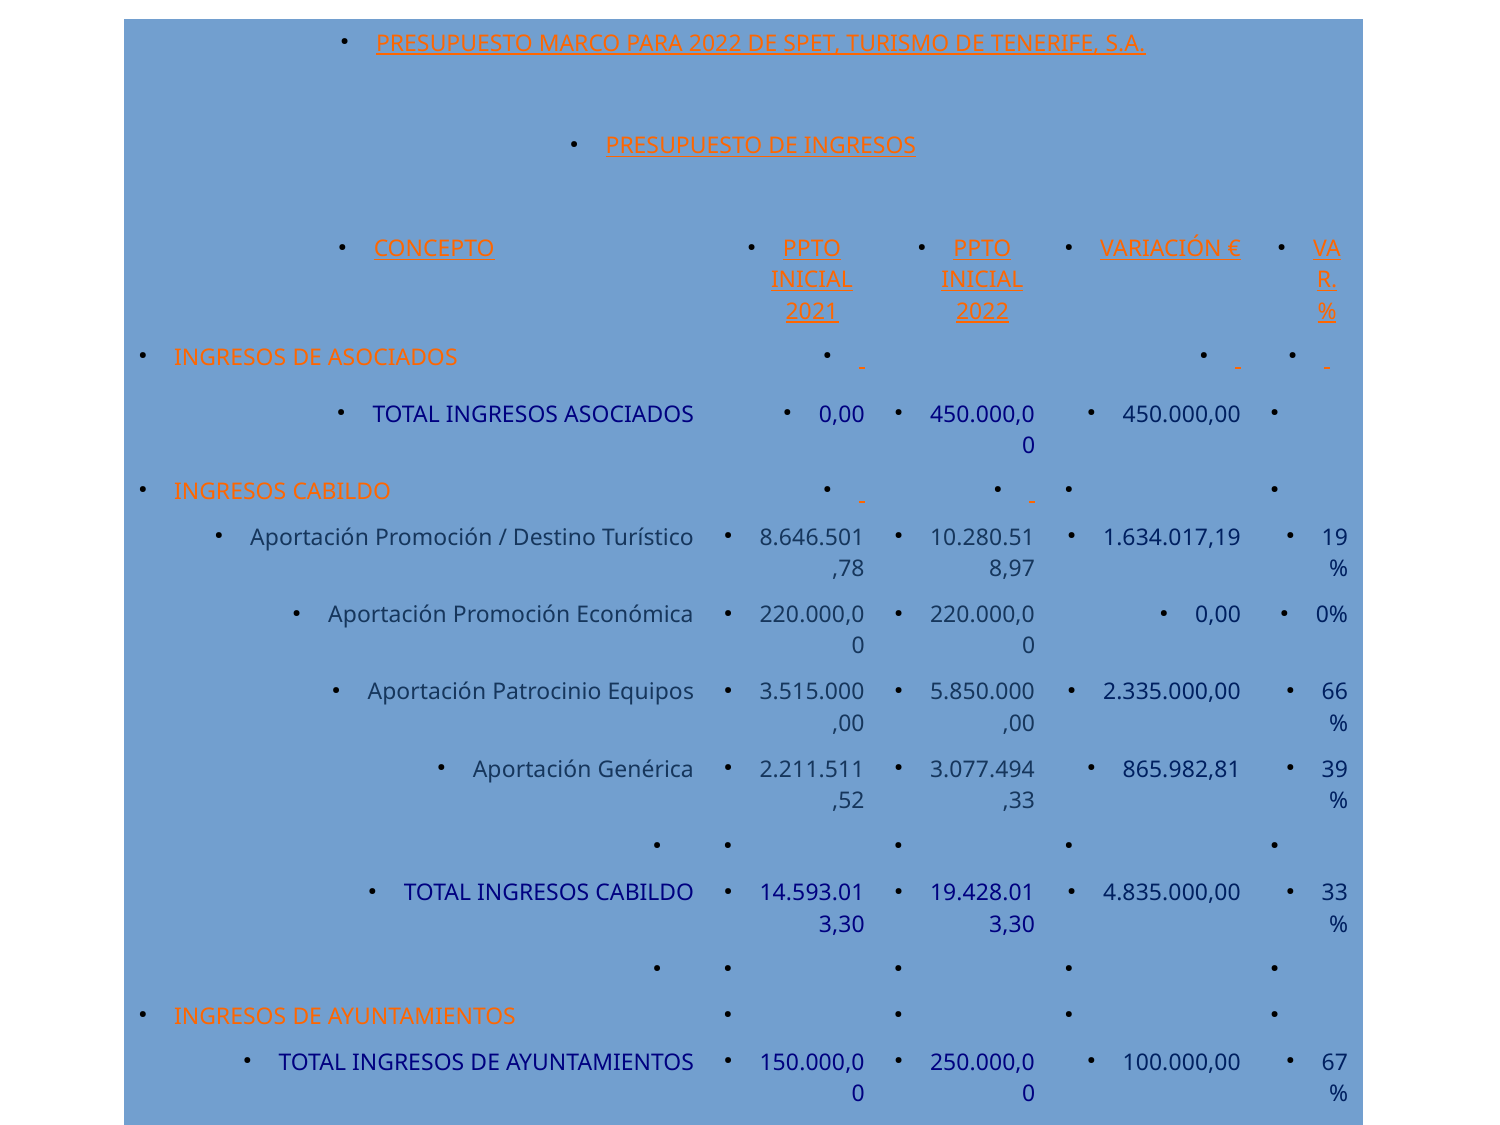

| PRESUPUESTO MARCO PARA 2022 DE SPET, TURISMO DE TENERIFE, S.A. | | | | |
| --- | --- | --- | --- | --- |
| | | | | |
| PRESUPUESTO DE INGRESOS | | | | |
| | | | | |
| CONCEPTO | PPTO INICIAL 2021 | PPTO INICIAL 2022 | VARIACIÓN € | VAR. % |
| INGRESOS DE ASOCIADOS | | | | |
| TOTAL INGRESOS ASOCIADOS | 0,00 | 450.000,00 | 450.000,00 | |
| INGRESOS CABILDO | | | | |
| Aportación Promoción / Destino Turístico | 8.646.501,78 | 10.280.518,97 | 1.634.017,19 | 19% |
| Aportación Promoción Económica | 220.000,00 | 220.000,00 | 0,00 | 0% |
| Aportación Patrocinio Equipos | 3.515.000,00 | 5.850.000,00 | 2.335.000,00 | 66% |
| Aportación Genérica | 2.211.511,52 | 3.077.494,33 | 865.982,81 | 39% |
| | | | | |
| TOTAL INGRESOS CABILDO | 14.593.013,30 | 19.428.013,30 | 4.835.000,00 | 33% |
| | | | | |
| INGRESOS DE AYUNTAMIENTOS | | | | |
| TOTAL INGRESOS DE AYUNTAMIENTOS | 150.000,00 | 250.000,00 | 100.000,00 | 67% |
| | | | | |
| INGRESOS DEL GOBIERNO DE CANARIAS | | | | |
| TOTAL INGRESOS DEL GOBIERNO DE CANARIAS | 559.430,94 | 0,00 | -559.430,94 | -100% |
| | | | | |
| OTROS INGRESOS PÚBLICOS | | | | |
| TOTAL OTROS INGRESOS PÚBLICOS | 39.672,89 | 58.696,06 | 19.023,17 | 48% |
| INGRESOS PRIVADOS | | | | |
| TOTAL INGRESOS PRIVADOS | 0,00 | 0,00 | 0,00 | |
| OTROS INGRESOS | | | | |
| TOTAL OTROS INGRESOS | 8.824,53 | 7.824,53 | -1.000,00 | -11% |
| | | | | |
| TOTAL INGRESOS | 15.350.941,66 | 20.194.533,89 | 4.843.592,23 | 32% |